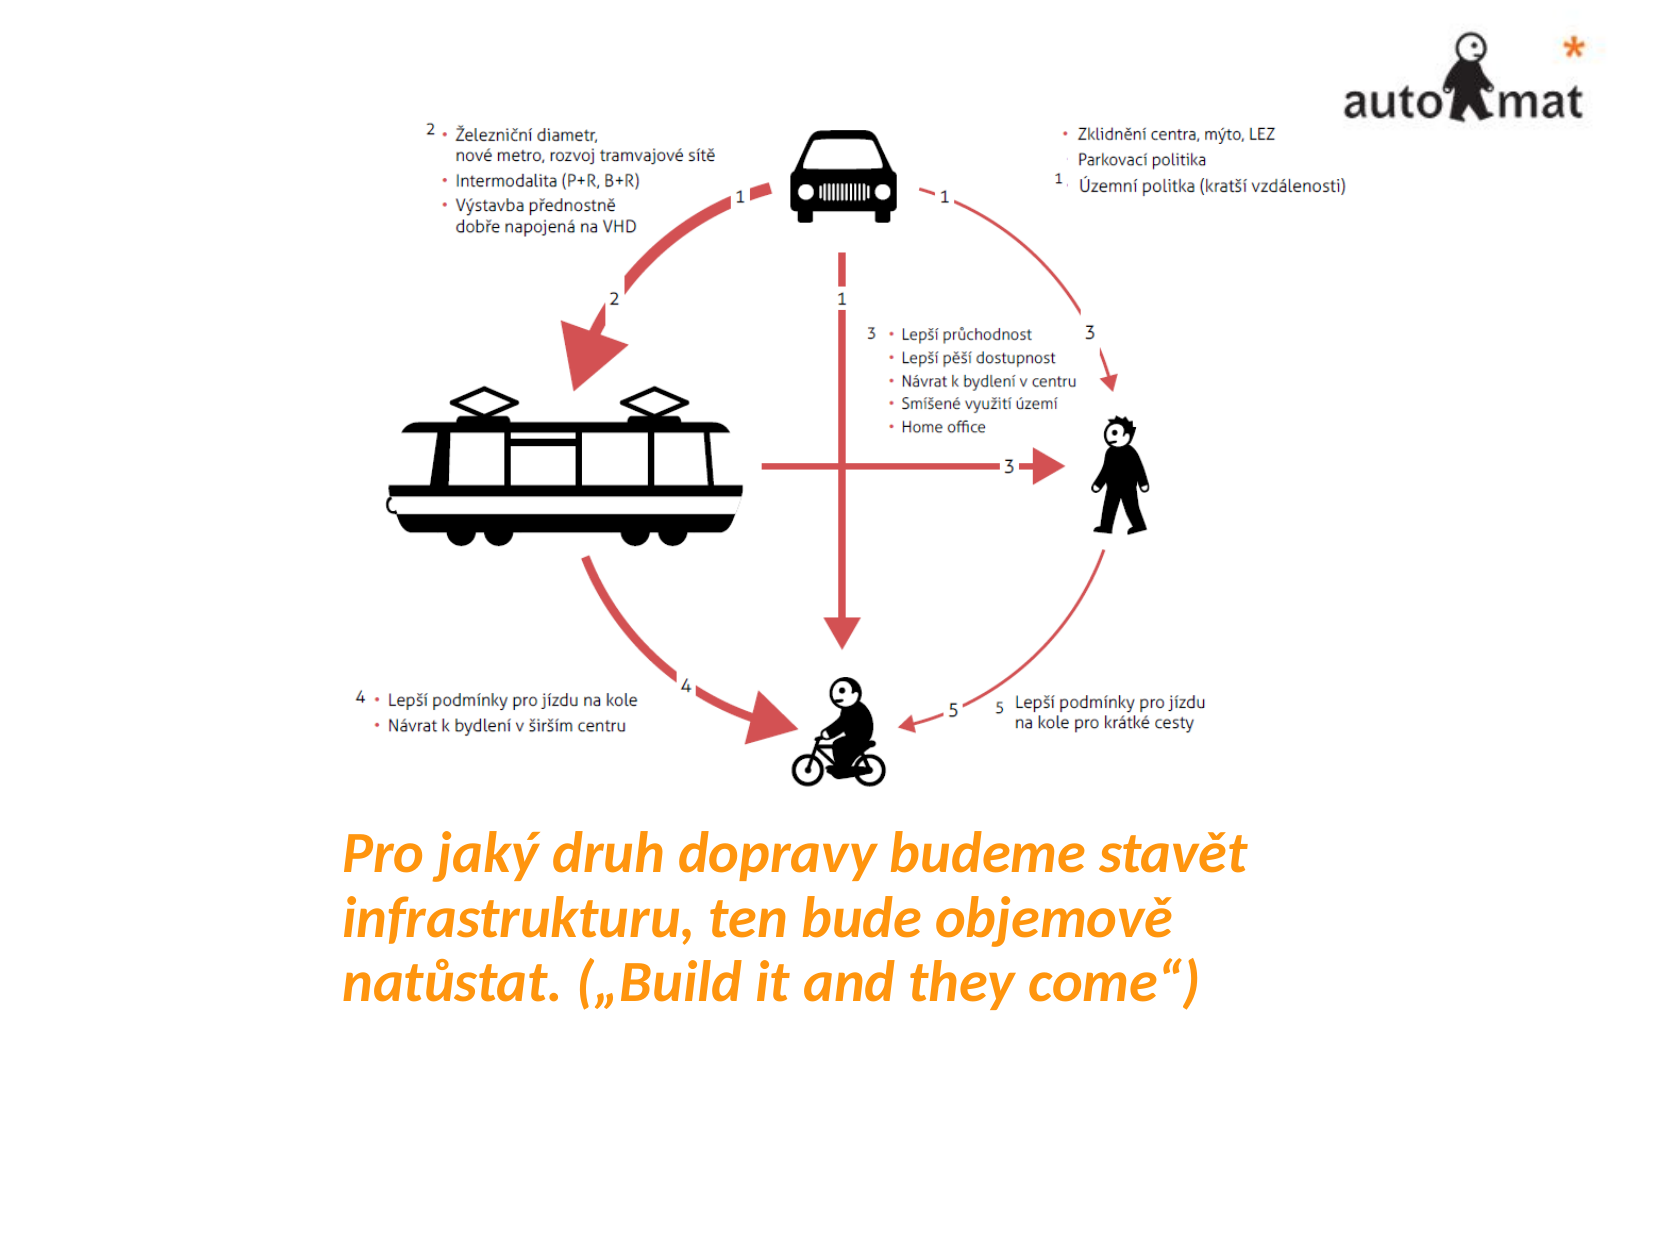

Pro jaký druh dopravy budeme stavět infrastrukturu, ten bude objemově natůstat. („Build it and they come“)